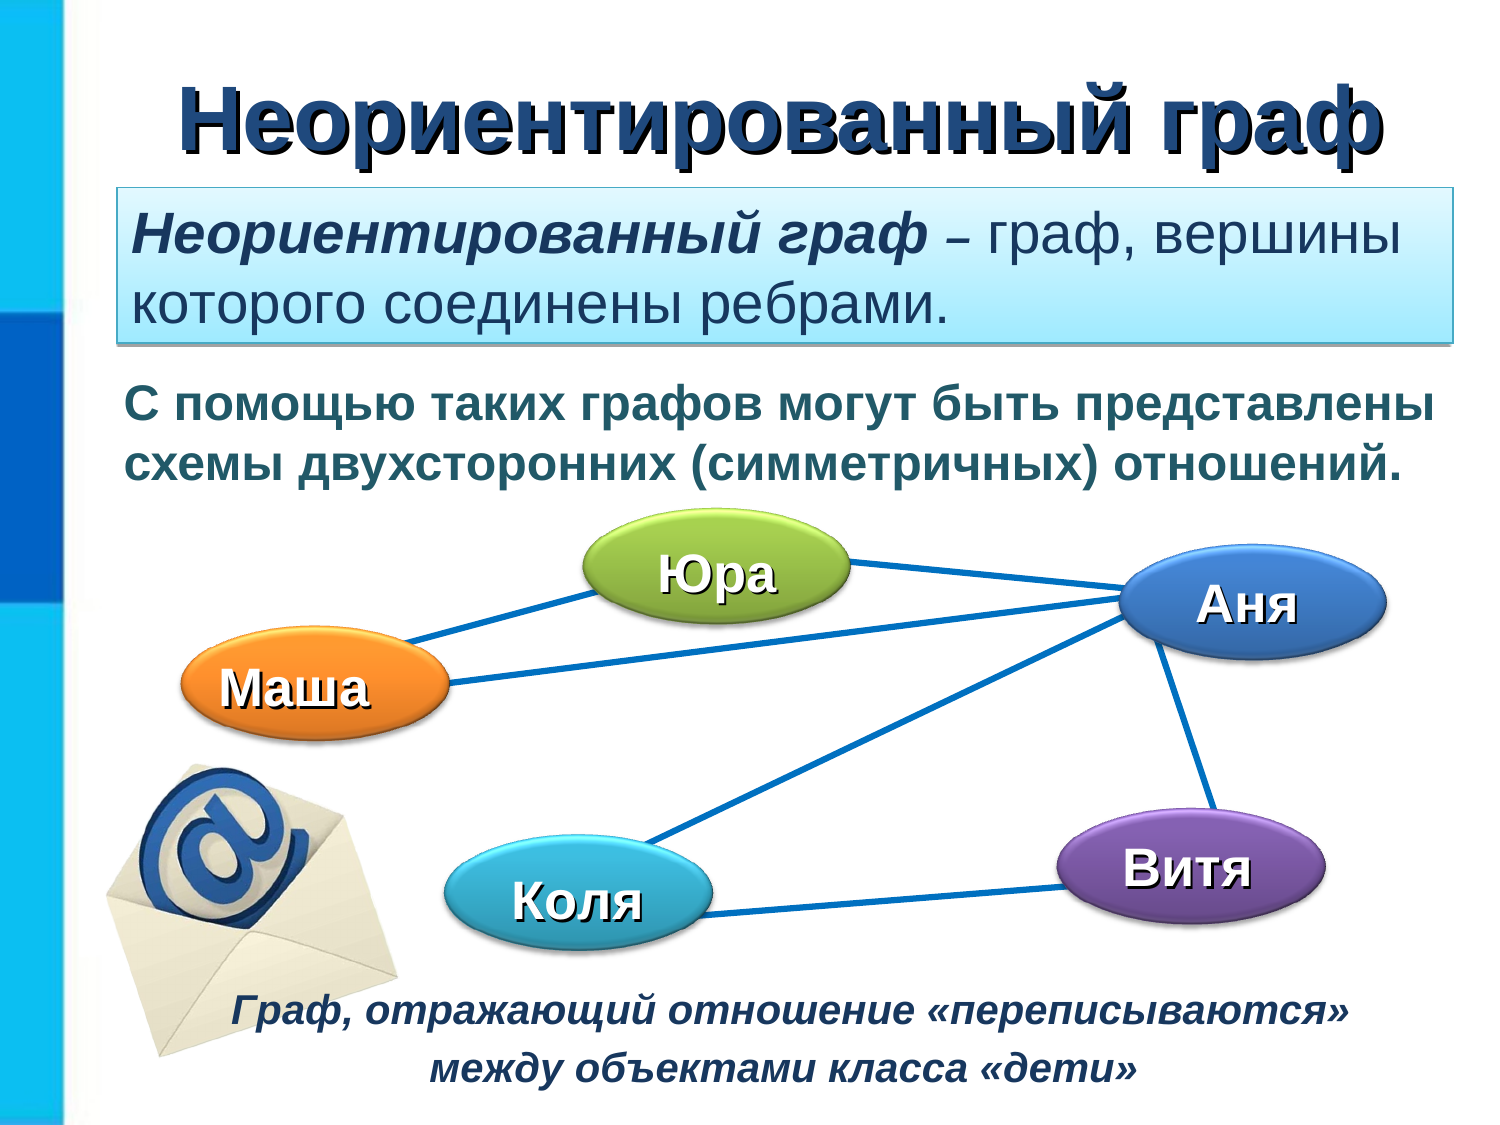

# Неориентированный граф
Неориентированный граф – граф, вершины которого соединены ребрами.
С помощью таких графов могут быть представлены схемы двухсторонних (симметричных) отношений.
Юра
Аня
Маша
Витя
Коля
Граф, отражающий отношение «переписываются» между объектами класса «дети»